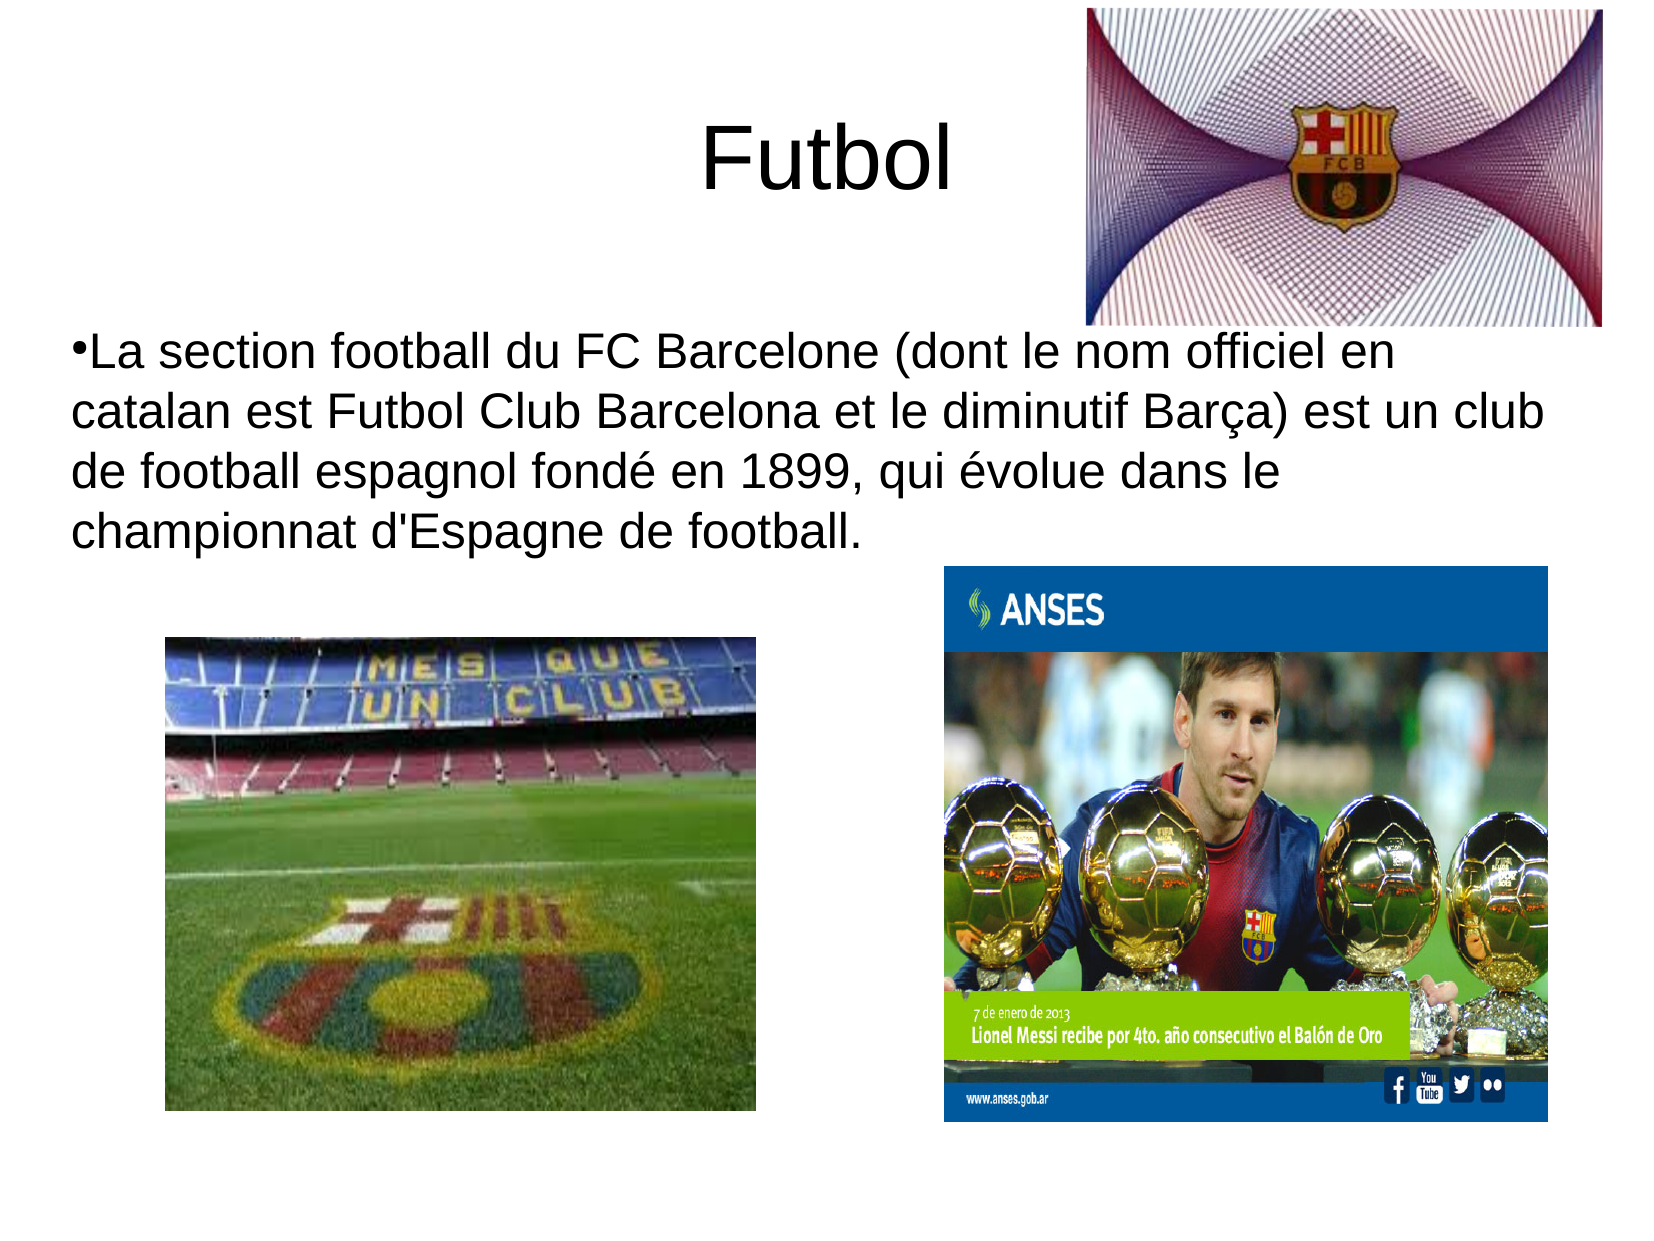

# Futbol
La section football du FC Barcelone (dont le nom officiel en catalan est Futbol Club Barcelona et le diminutif Barça) est un club de football espagnol fondé en 1899, qui évolue dans le championnat d'Espagne de football.